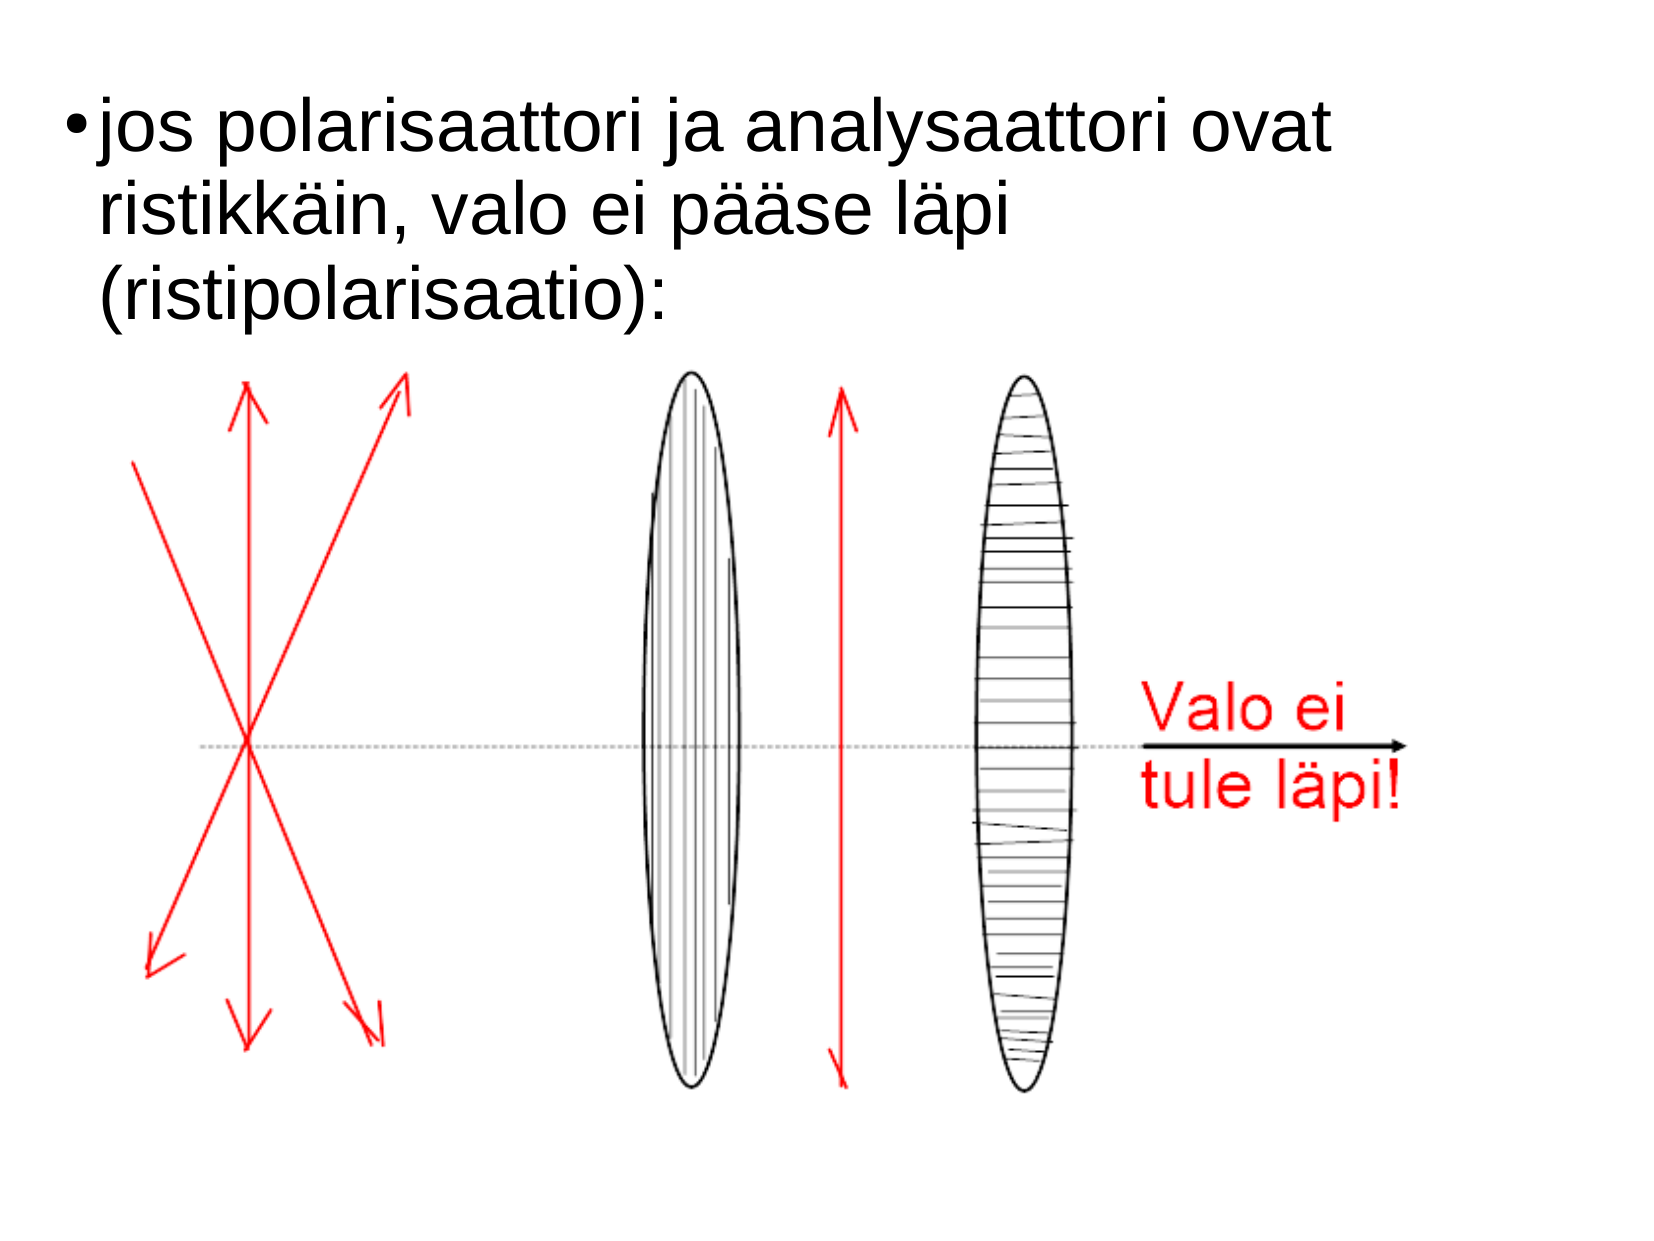

jos polarisaattori ja analysaattori ovat ristikkäin, valo ei pääse läpi (ristipolarisaatio):